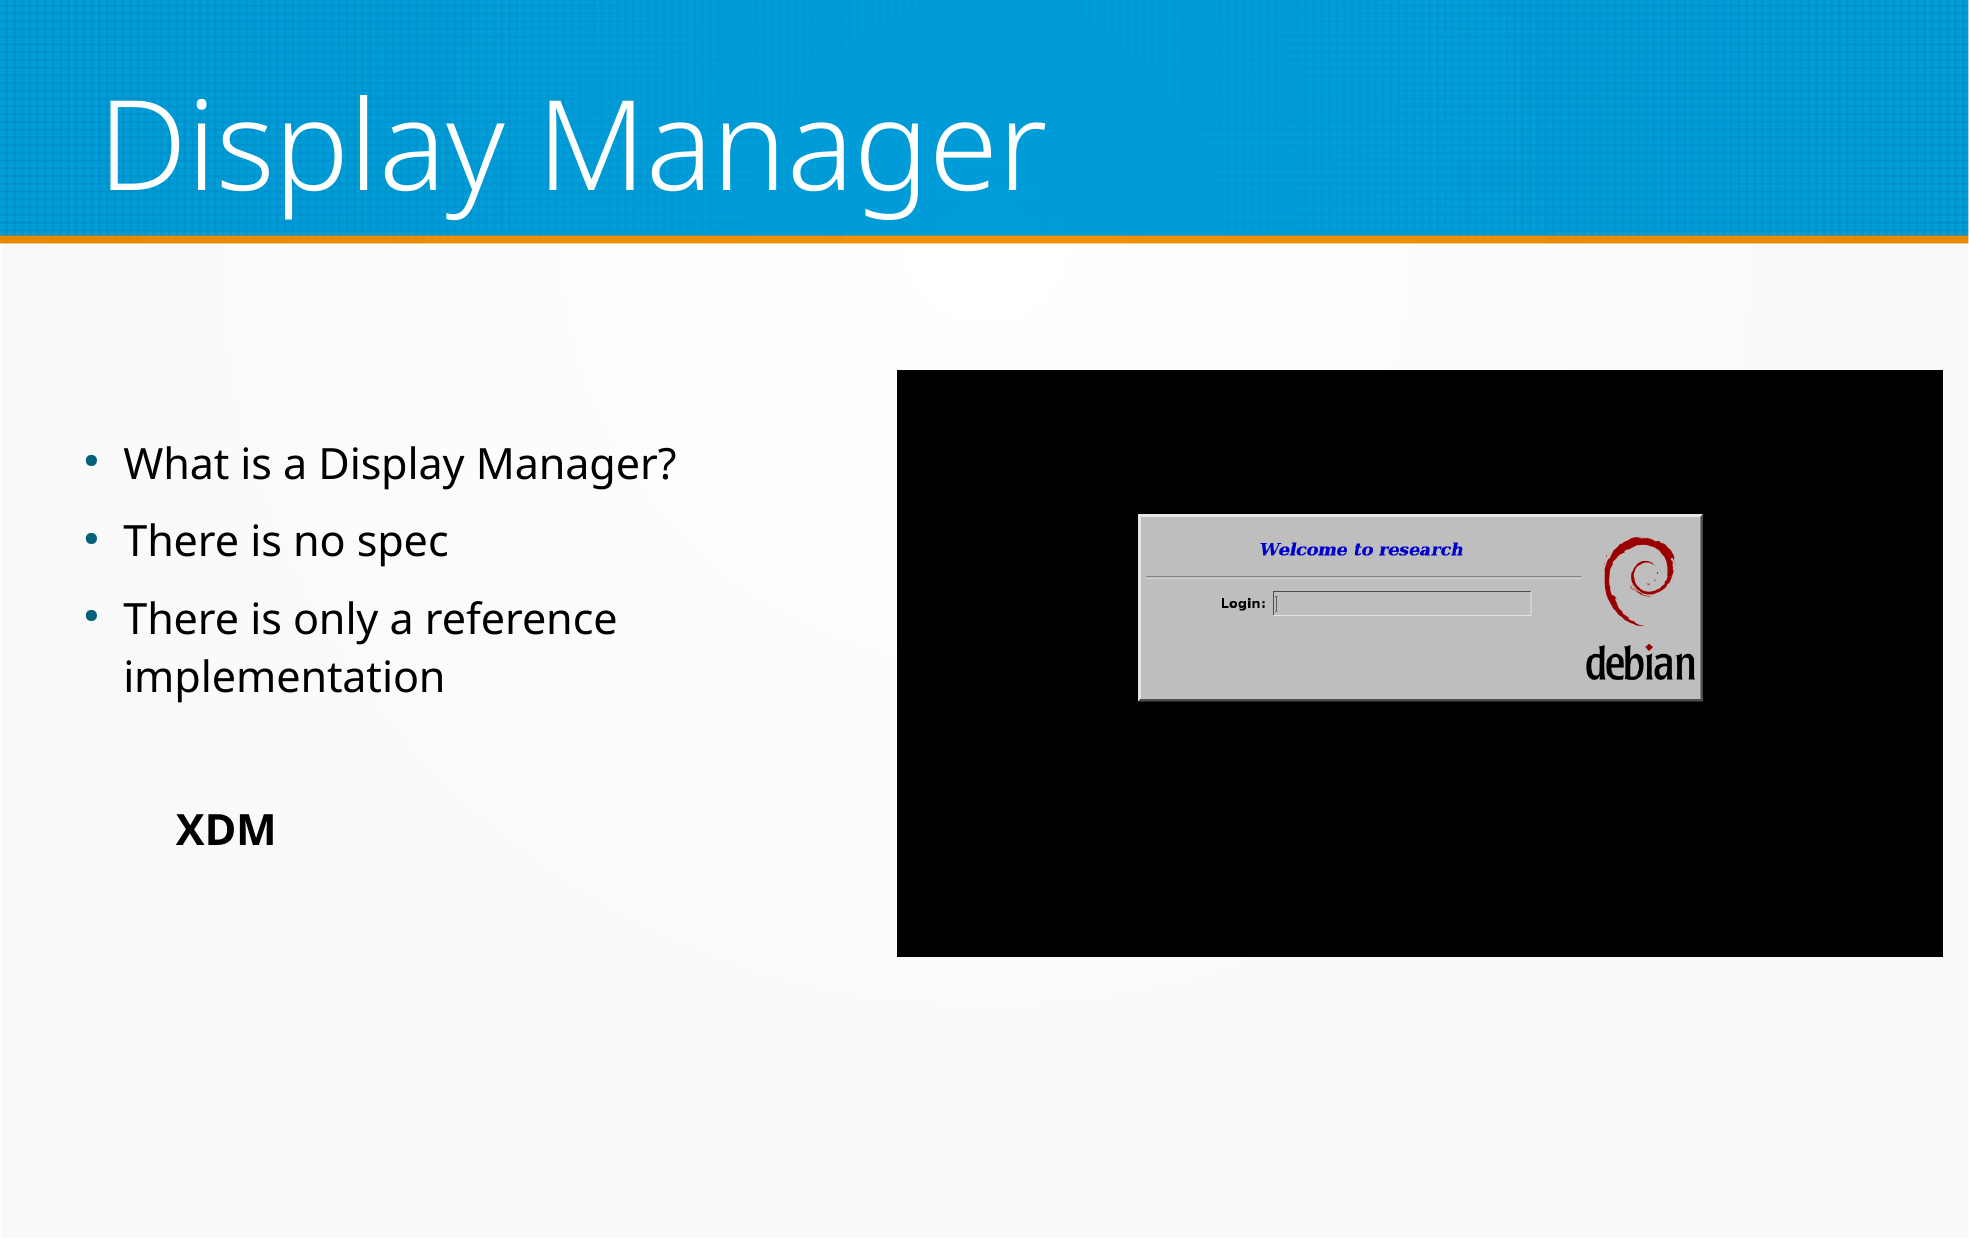

# Display Manager
What is a Display Manager?
There is no spec
There is only a reference implementation
XDM